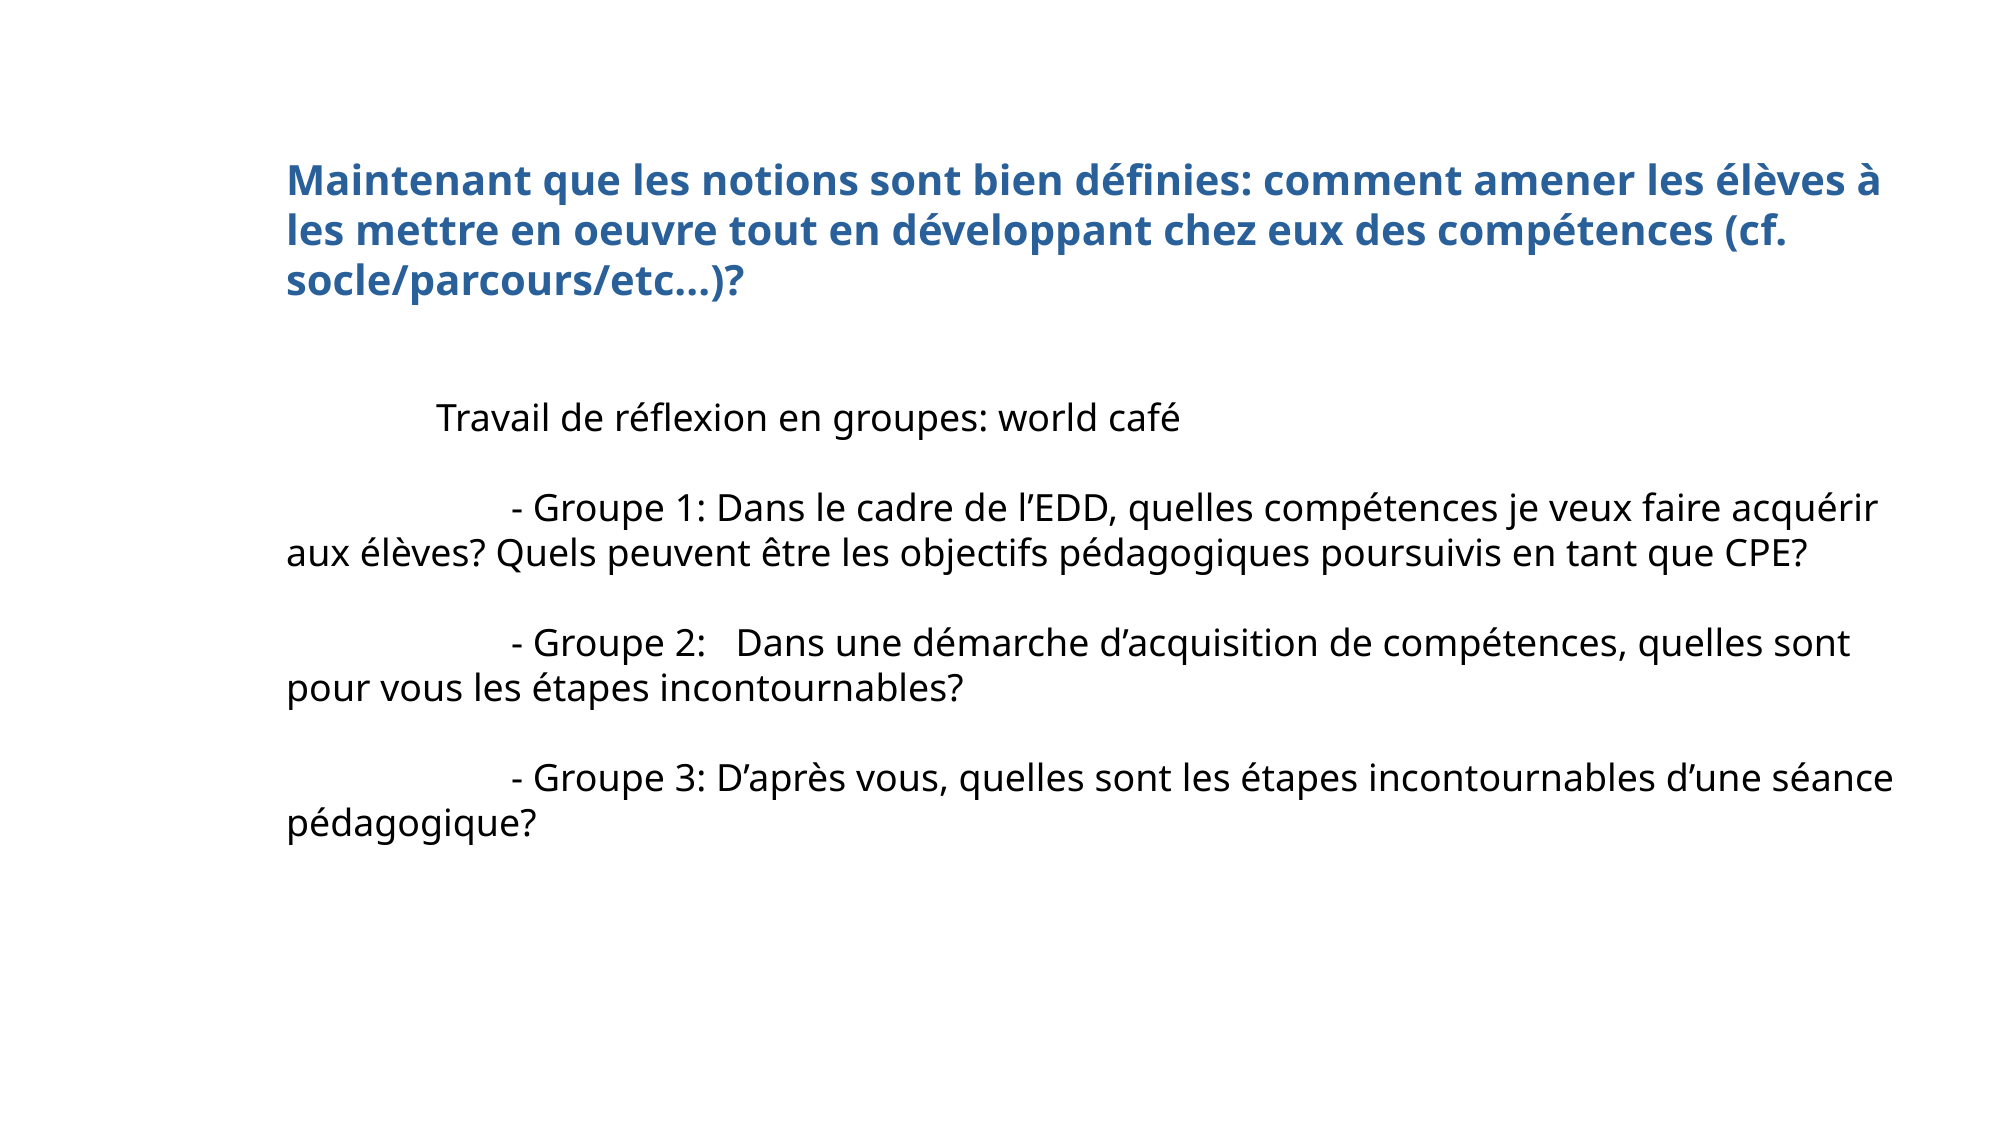

# Maintenant que les notions sont bien définies: comment amener les élèves à les mettre en oeuvre tout en développant chez eux des compétences (cf. socle/parcours/etc...)? Travail de réflexion en groupes: world café - Groupe 1: Dans le cadre de l’EDD, quelles compétences je veux faire acquérir aux élèves? Quels peuvent être les objectifs pédagogiques poursuivis en tant que CPE? - Groupe 2: Dans une démarche d’acquisition de compétences, quelles sont pour vous les étapes incontournables? - Groupe 3: D’après vous, quelles sont les étapes incontournables d’une séance pédagogique?